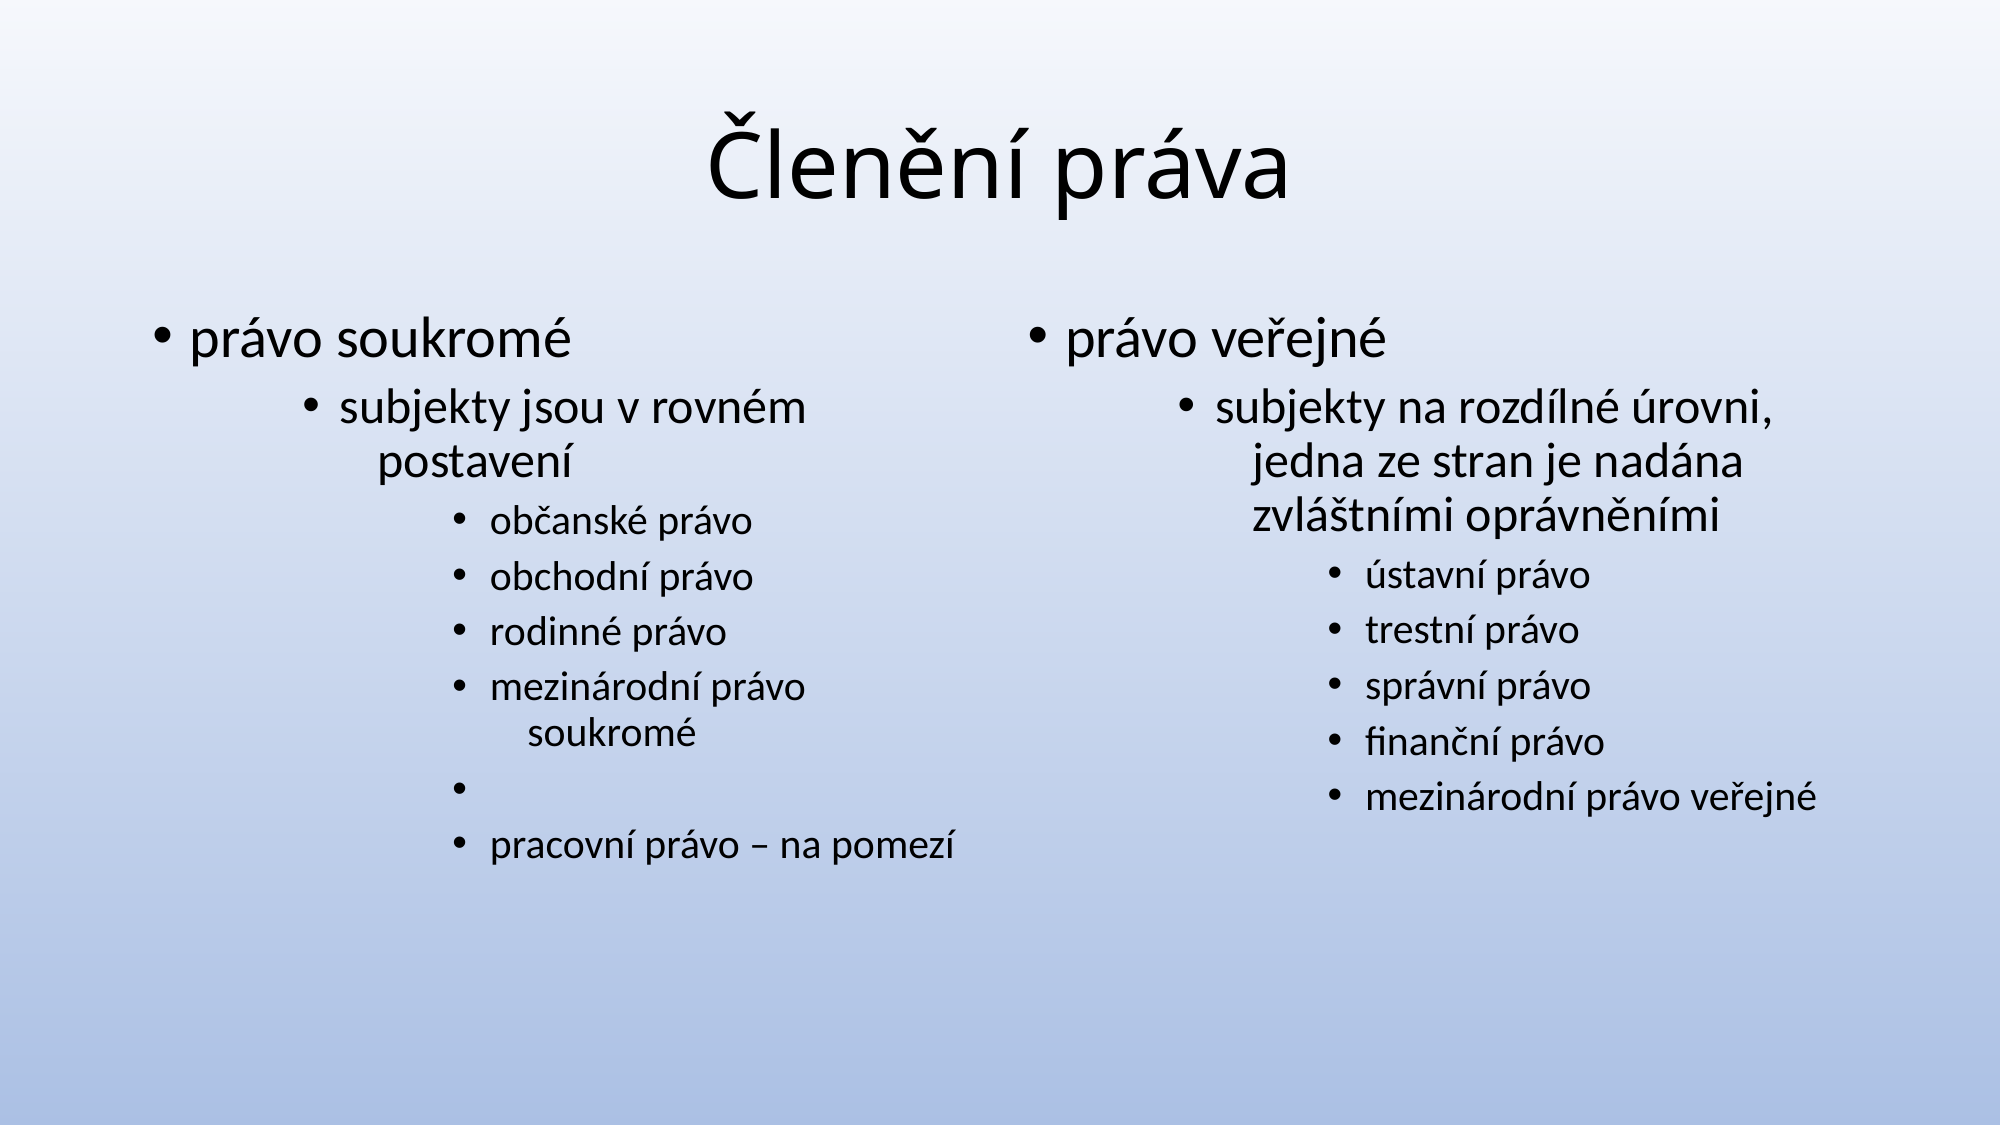

# Členění práva
právo soukromé
subjekty jsou v rovném postavení
občanské právo
obchodní právo
rodinné právo
mezinárodní právo soukromé
pracovní právo – na pomezí
právo veřejné
subjekty na rozdílné úrovni, jedna ze stran je nadána zvláštními oprávněními
ústavní právo
trestní právo
správní právo
finanční právo
mezinárodní právo veřejné